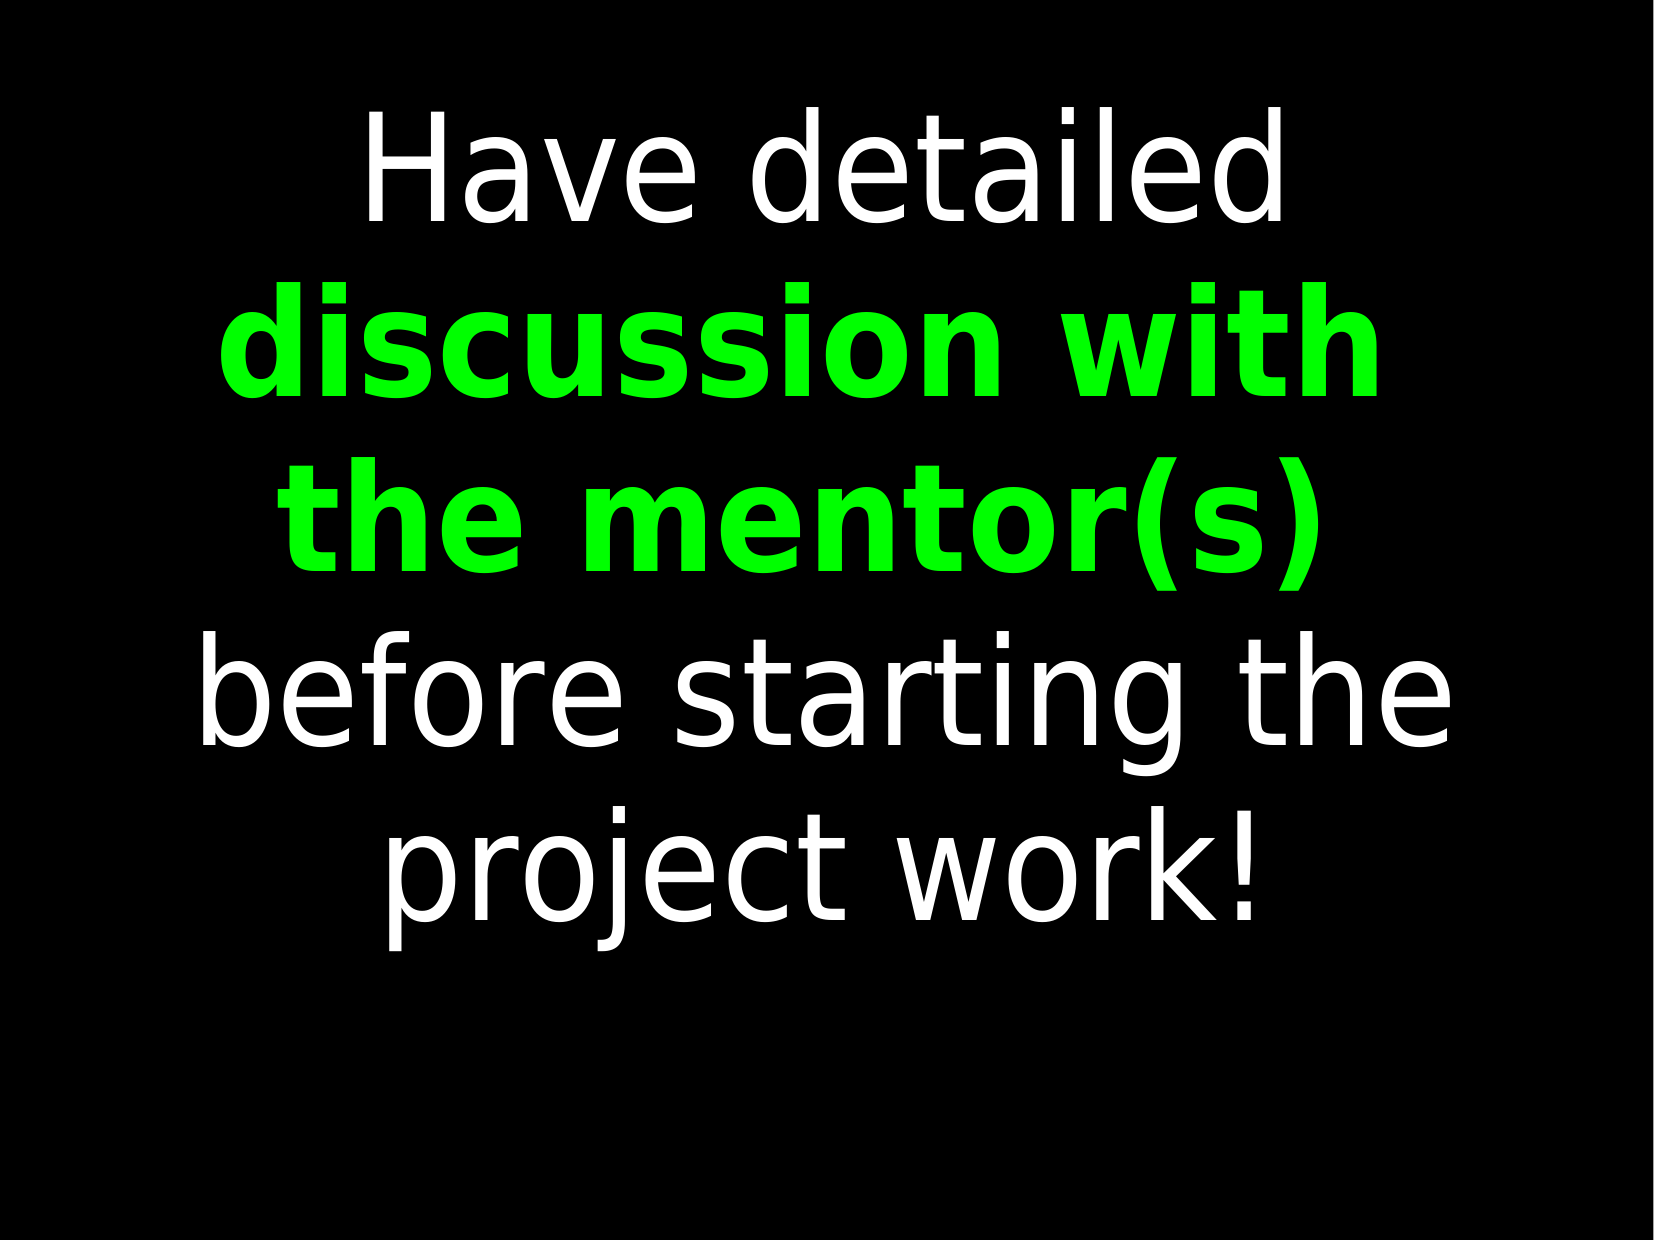

Have detailed discussion with
the mentor(s)
before starting the project work!